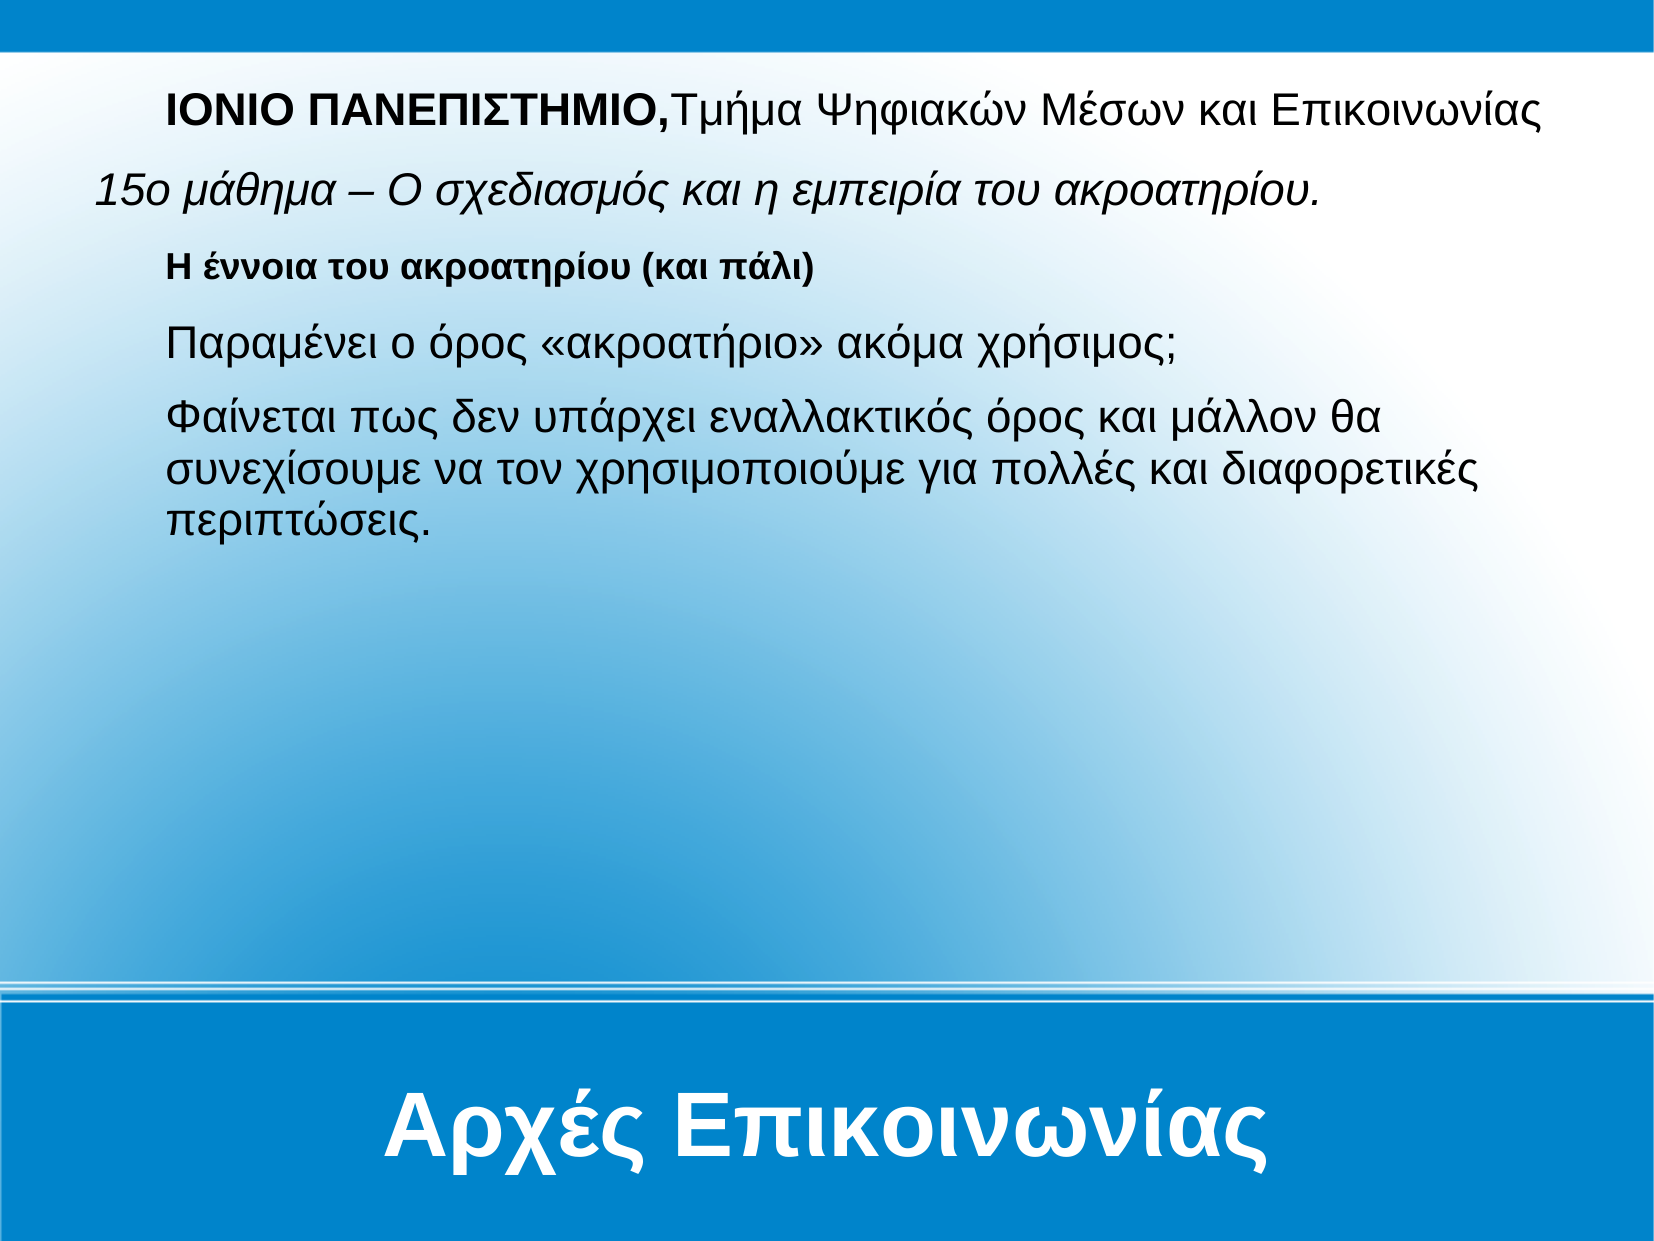

ΙΟΝΙΟ ΠΑΝΕΠΙΣΤΗΜΙΟ,Τμήμα Ψηφιακών Μέσων και Επικοινωνίας
15ο μάθημα – Ο σχεδιασμός και η εμπειρία του ακροατηρίου.
Η έννοια του ακροατηρίου (και πάλι)
Παραμένει ο όρος «ακροατήριο» ακόμα χρήσιμος;
Φαίνεται πως δεν υπάρχει εναλλακτικός όρος και μάλλον θα συνεχίσουμε να τον χρησιμοποιούμε για πολλές και διαφορετικές περιπτώσεις.
# Αρχές Επικοινωνίας